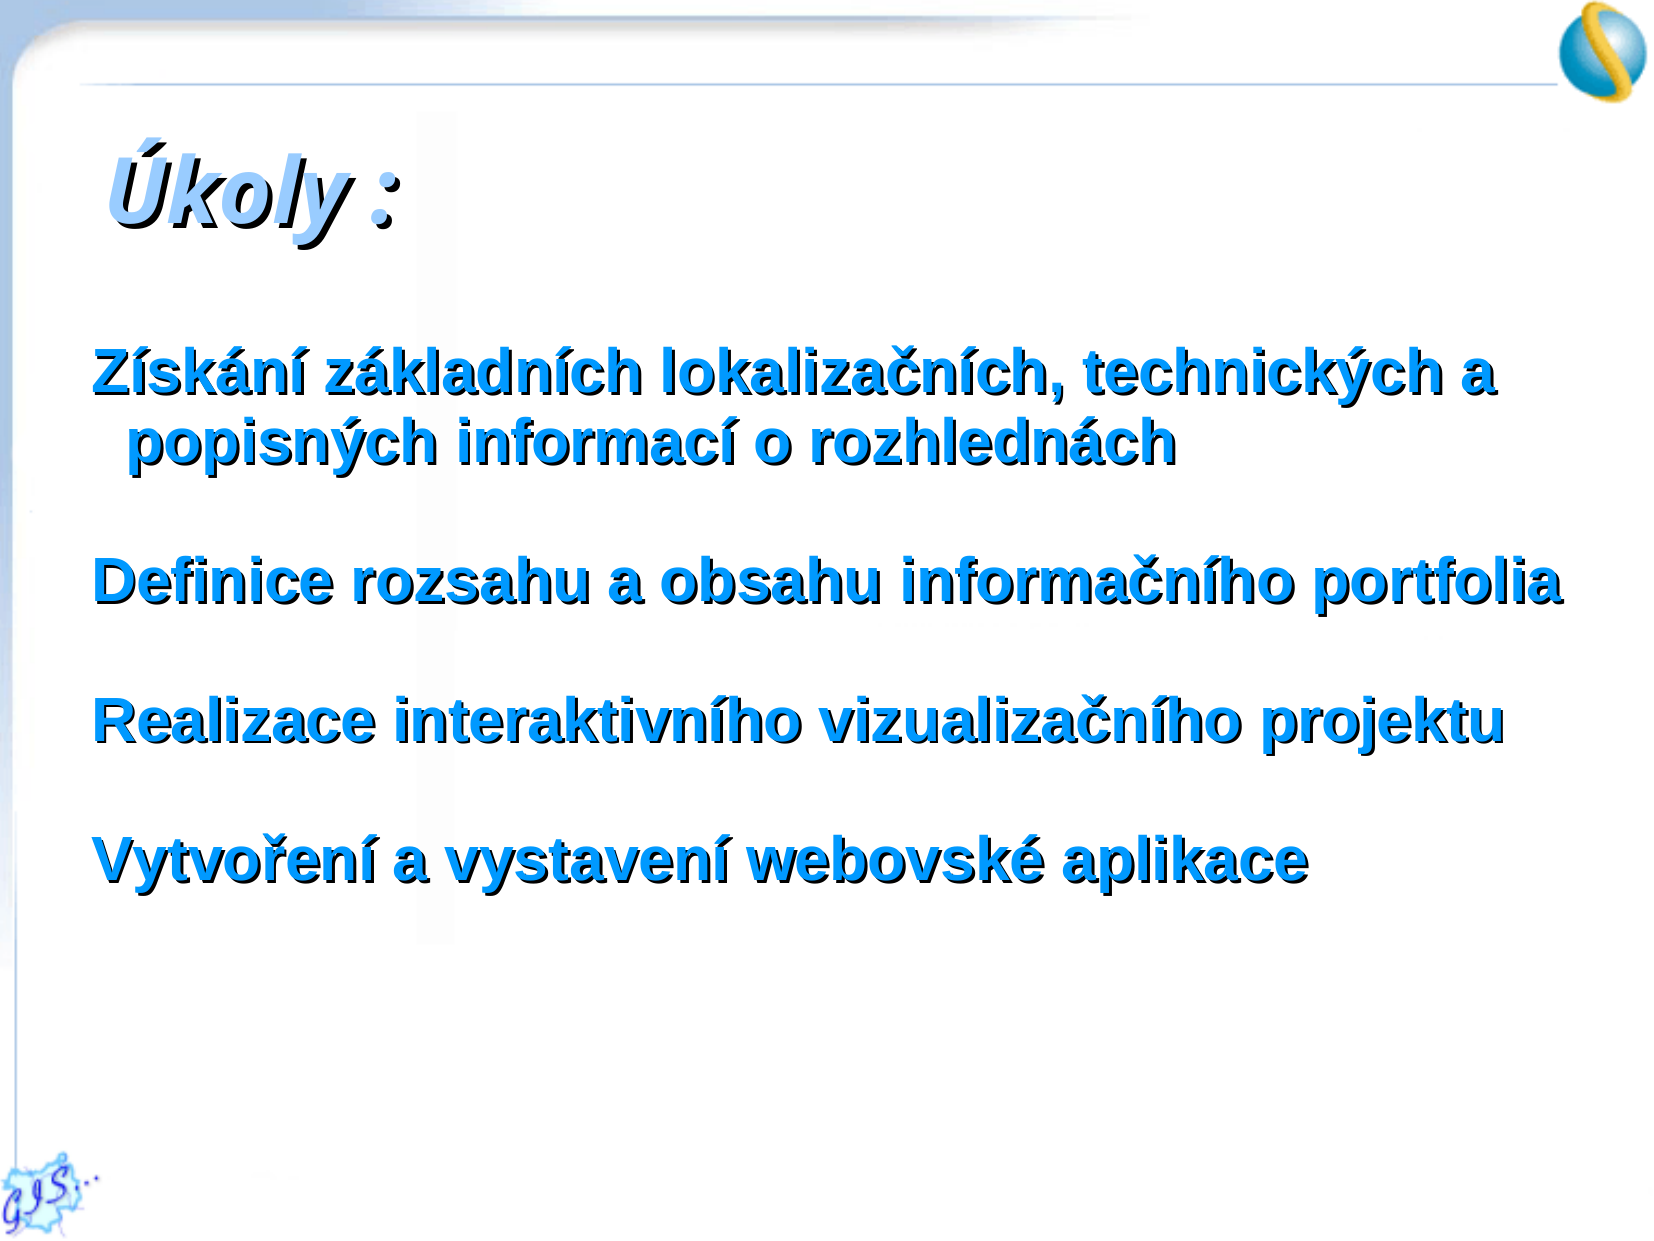

Úkoly :
 Získání základních lokalizačních, technických a
 popisných informací o rozhlednách
 Definice rozsahu a obsahu informačního portfolia
 Realizace interaktivního vizualizačního projektu
 Vytvoření a vystavení webovské aplikace